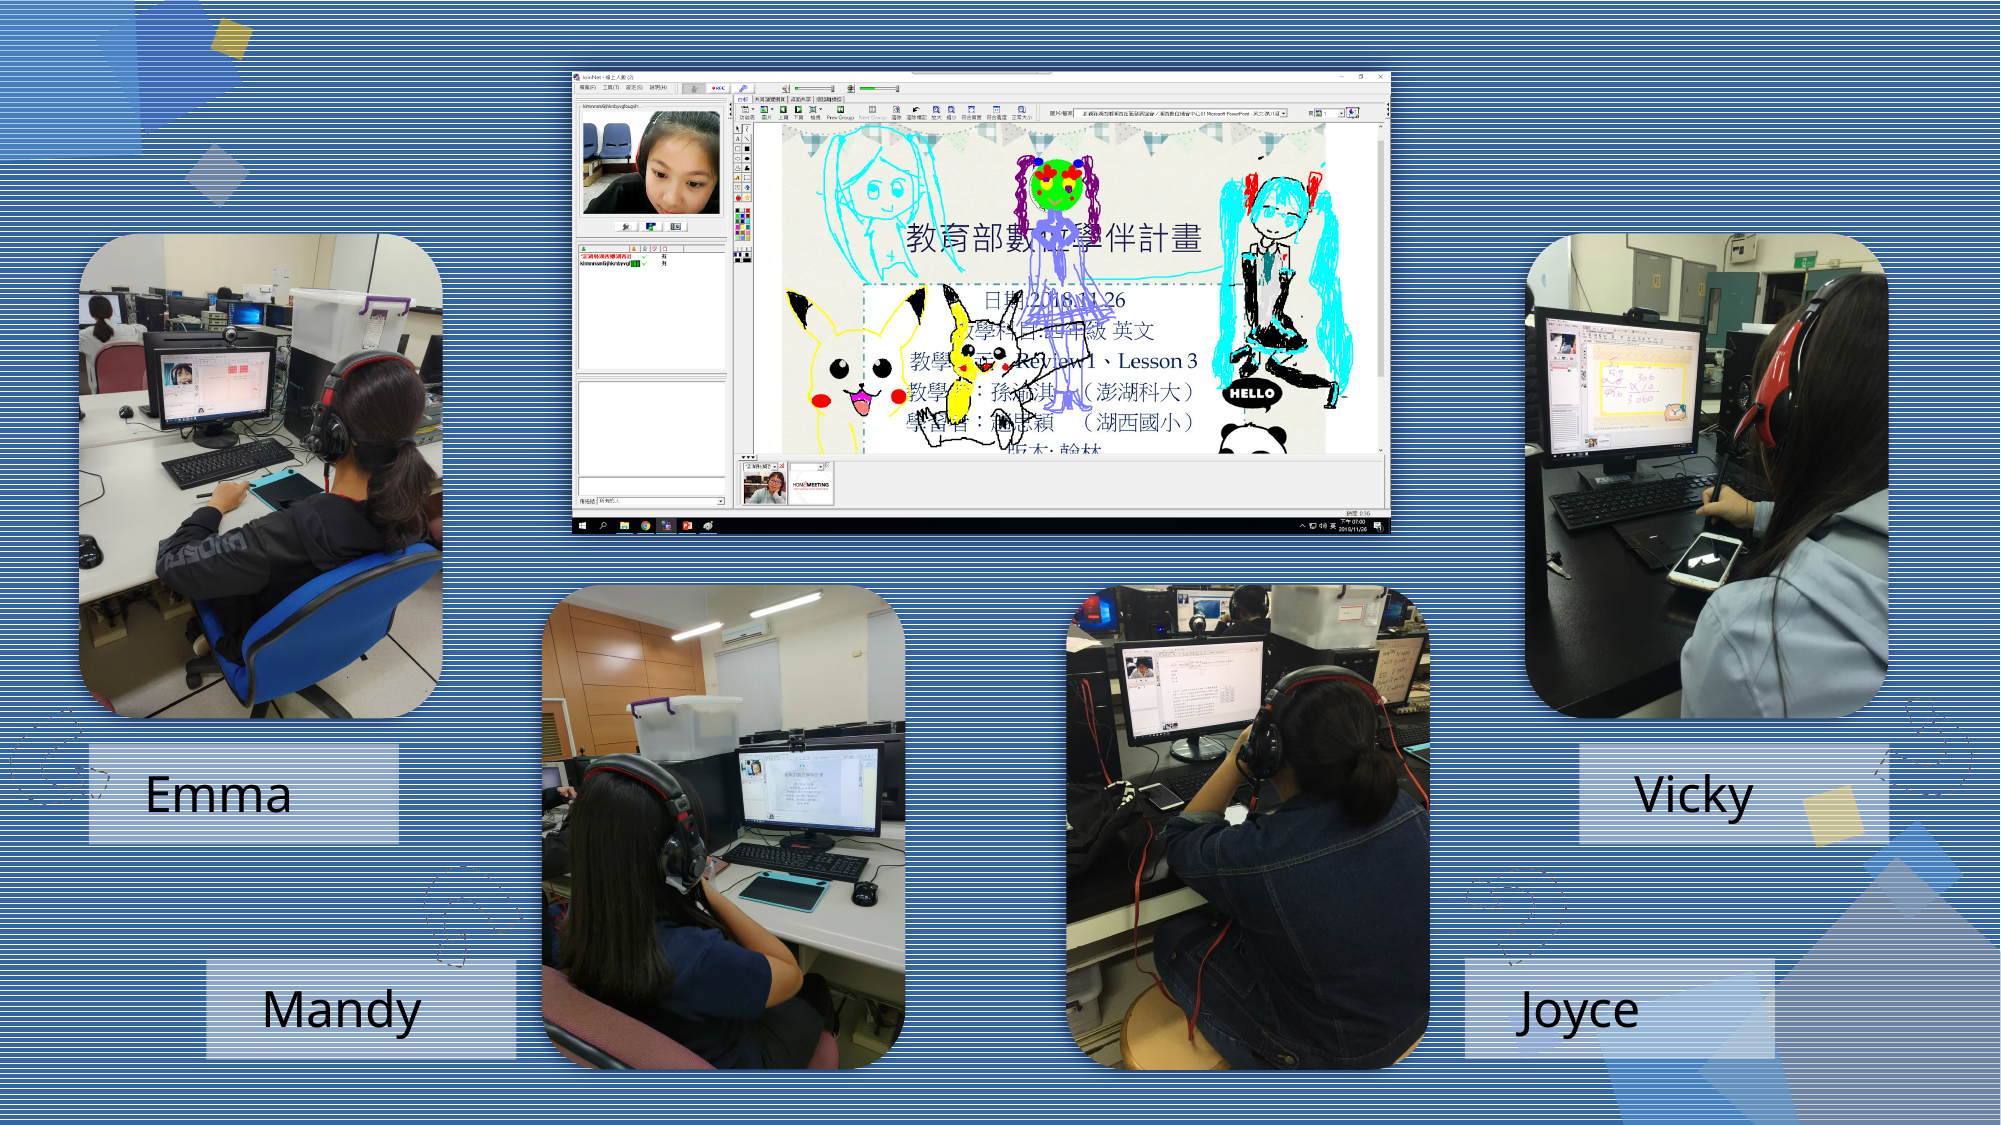

Emma
Vicky
Joyce
Mandy
Deal with problems
interview
formal
questionnaire
interview